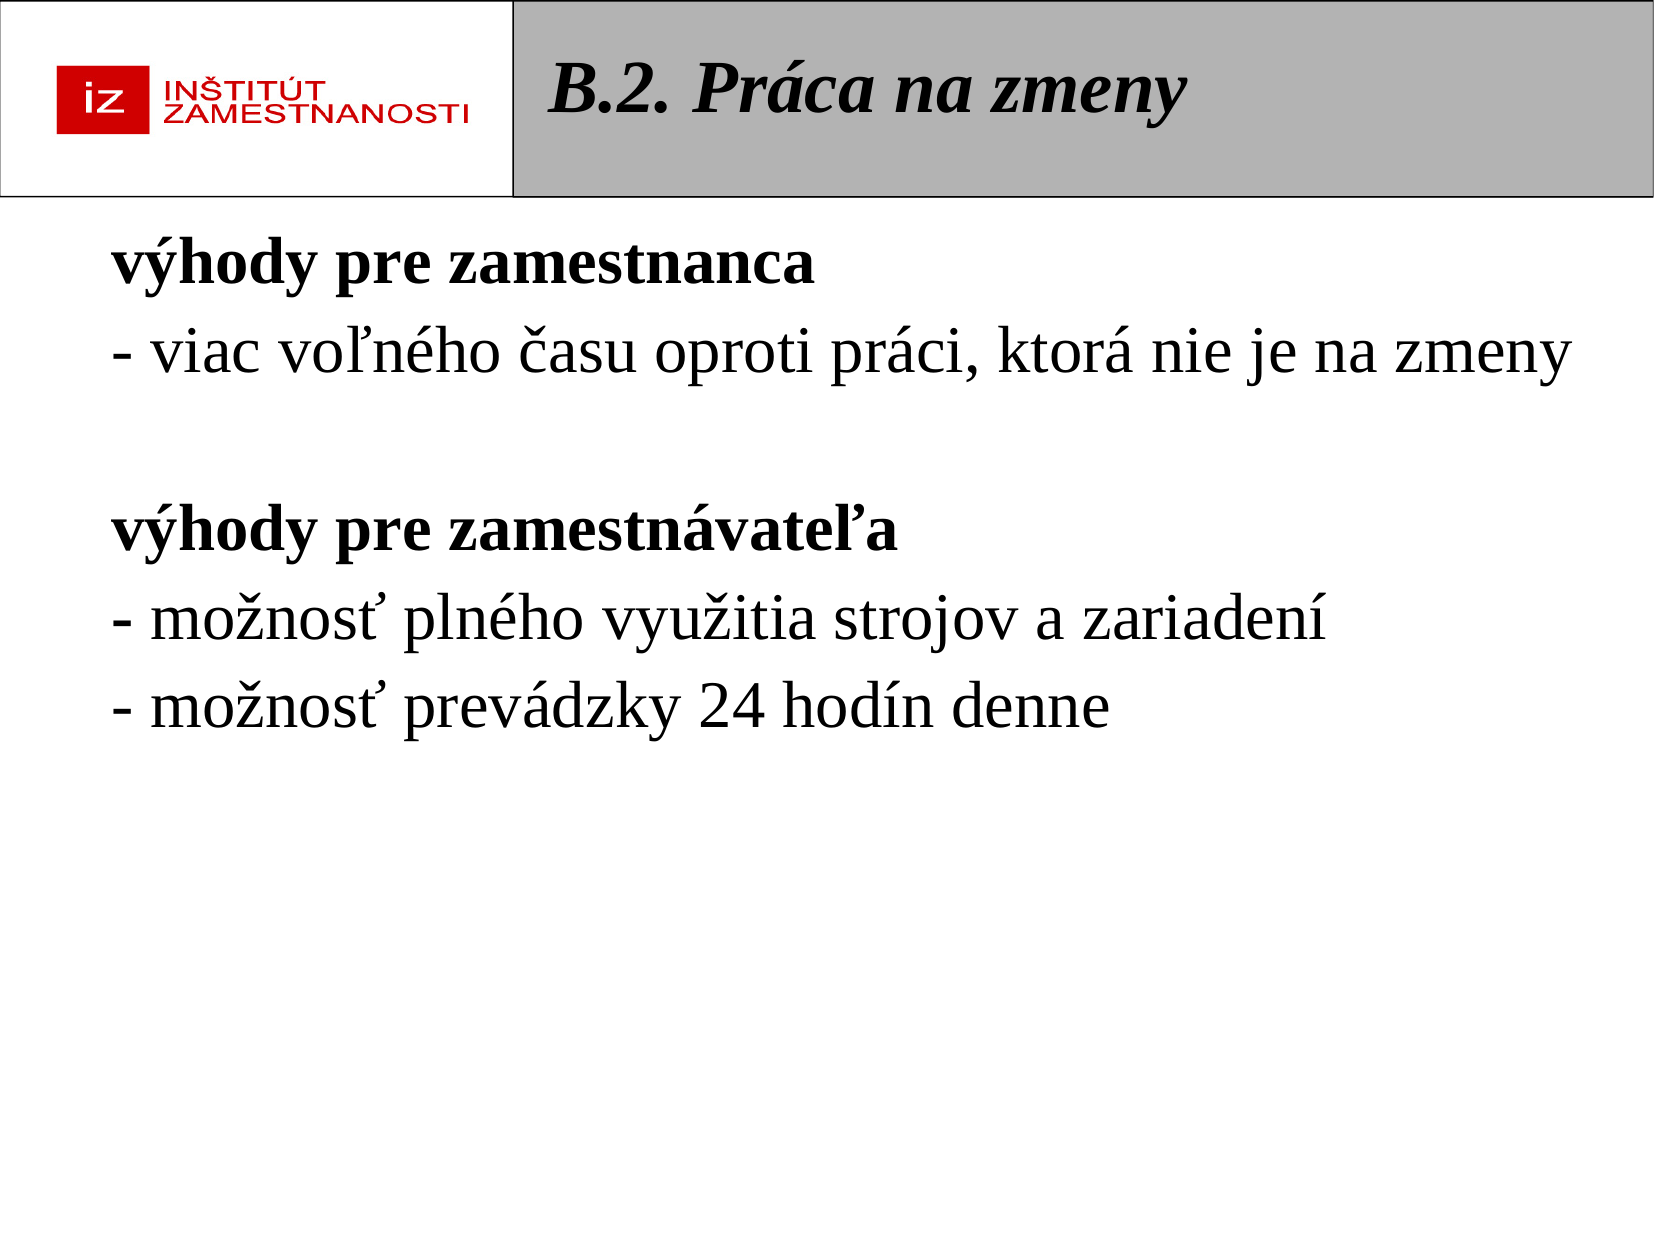

B.2. Práca na zmeny
# výhody pre zamestnanca
- viac voľného času oproti práci, ktorá nie je na zmeny
výhody pre zamestnávateľa
- možnosť plného využitia strojov a zariadení
- možnosť prevádzky 24 hodín denne